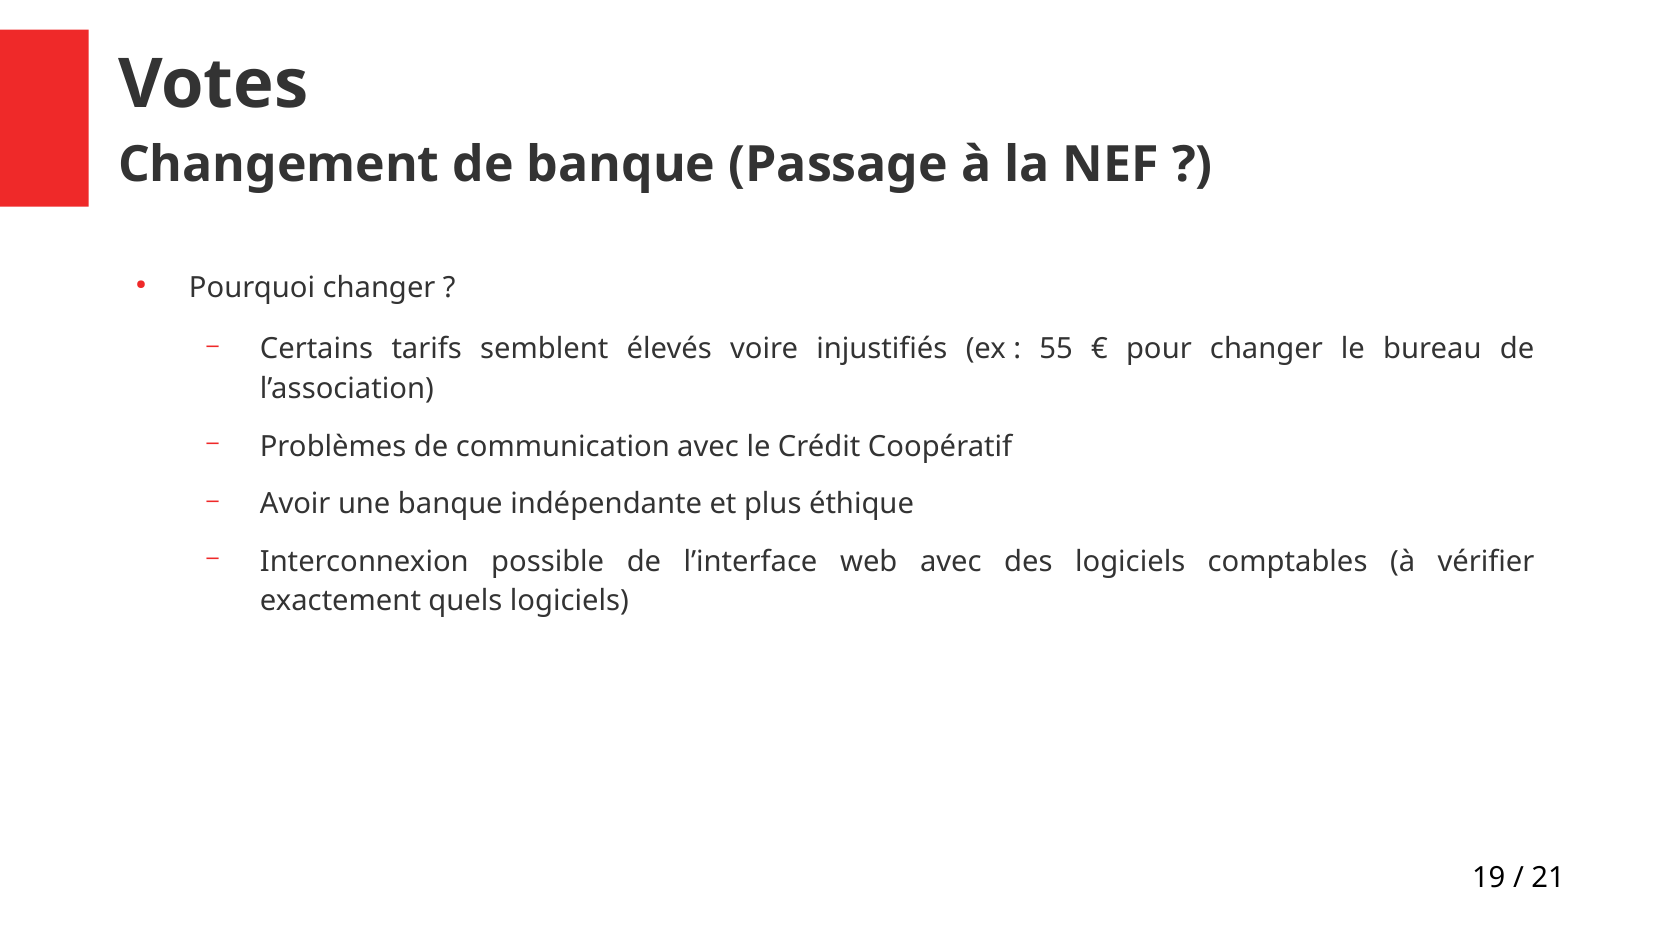

# Votes Changement de banque (Passage à la NEF ?)
Pourquoi changer ?
Certains tarifs semblent élevés voire injustifiés (ex : 55 € pour changer le bureau de l’association)
Problèmes de communication avec le Crédit Coopératif
Avoir une banque indépendante et plus éthique
Interconnexion possible de l’interface web avec des logiciels comptables (à vérifier exactement quels logiciels)
19